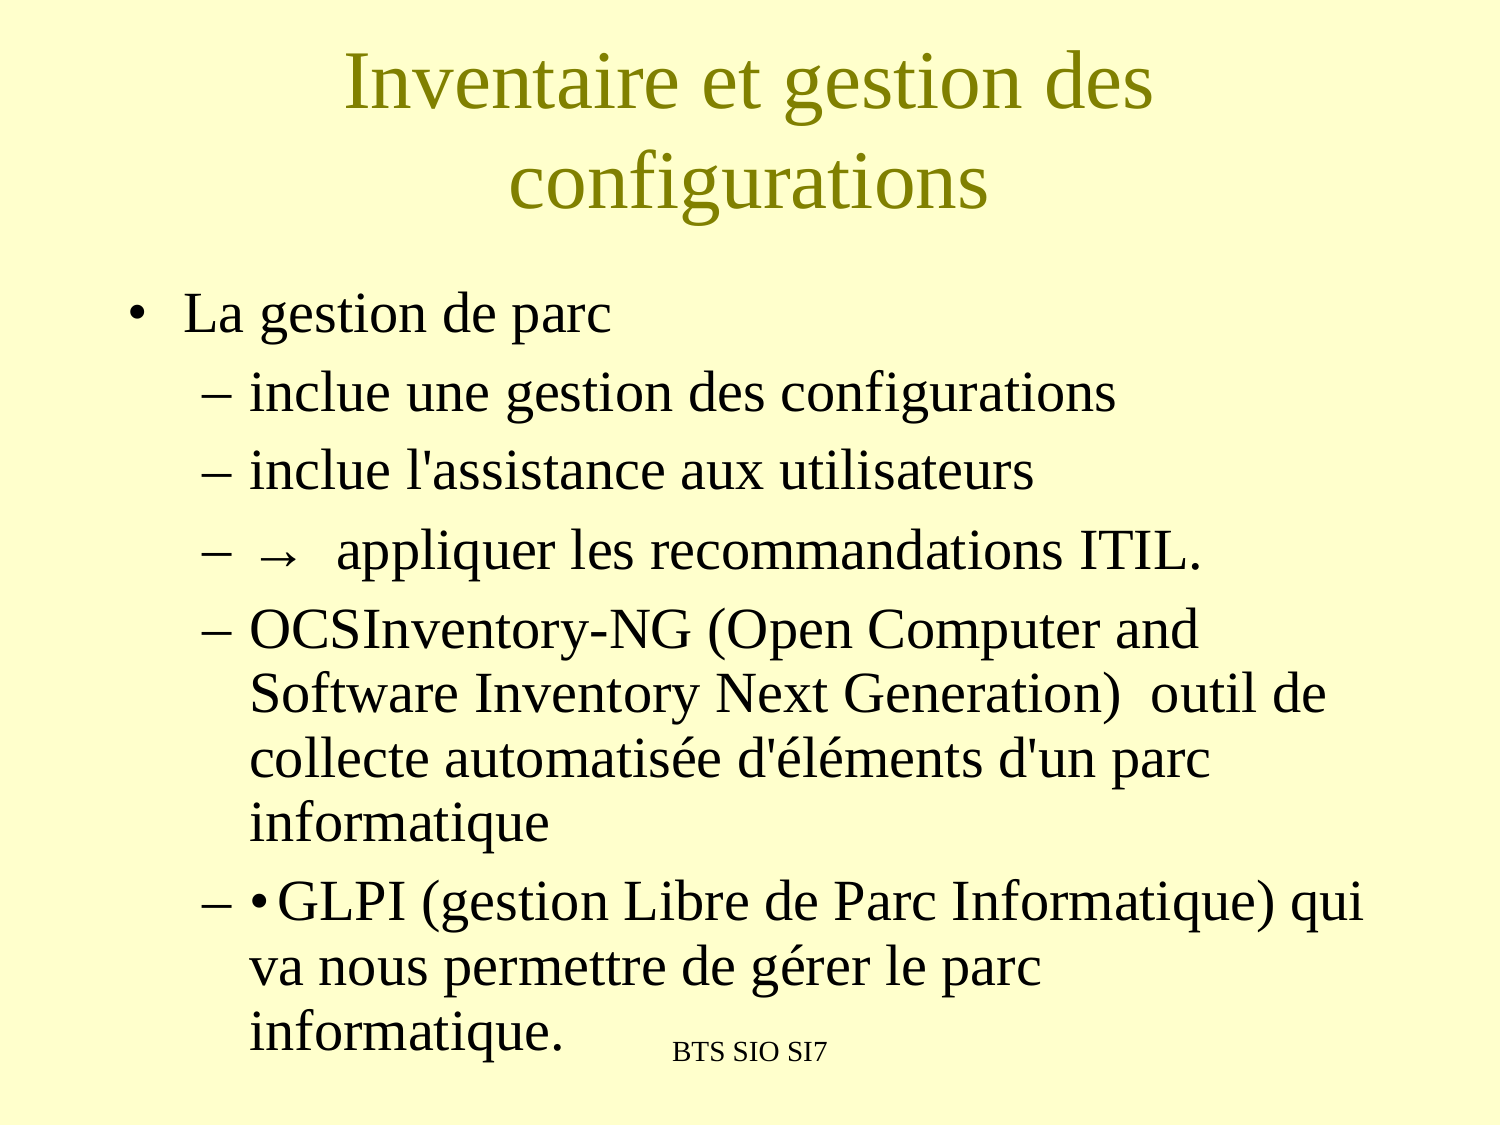

# La gestion de parc
inclue une gestion des configurations
inclue l'assistance aux utilisateurs
→ appliquer les recommandations ITIL.
OCSInventory-NG (Open Computer and Software Inventory Next Generation) outil de collecte automatisée d'éléments d'un parc informatique
•	GLPI (gestion Libre de Parc Informatique) qui va nous permettre de gérer le parc informatique.
BTS SIO SI7